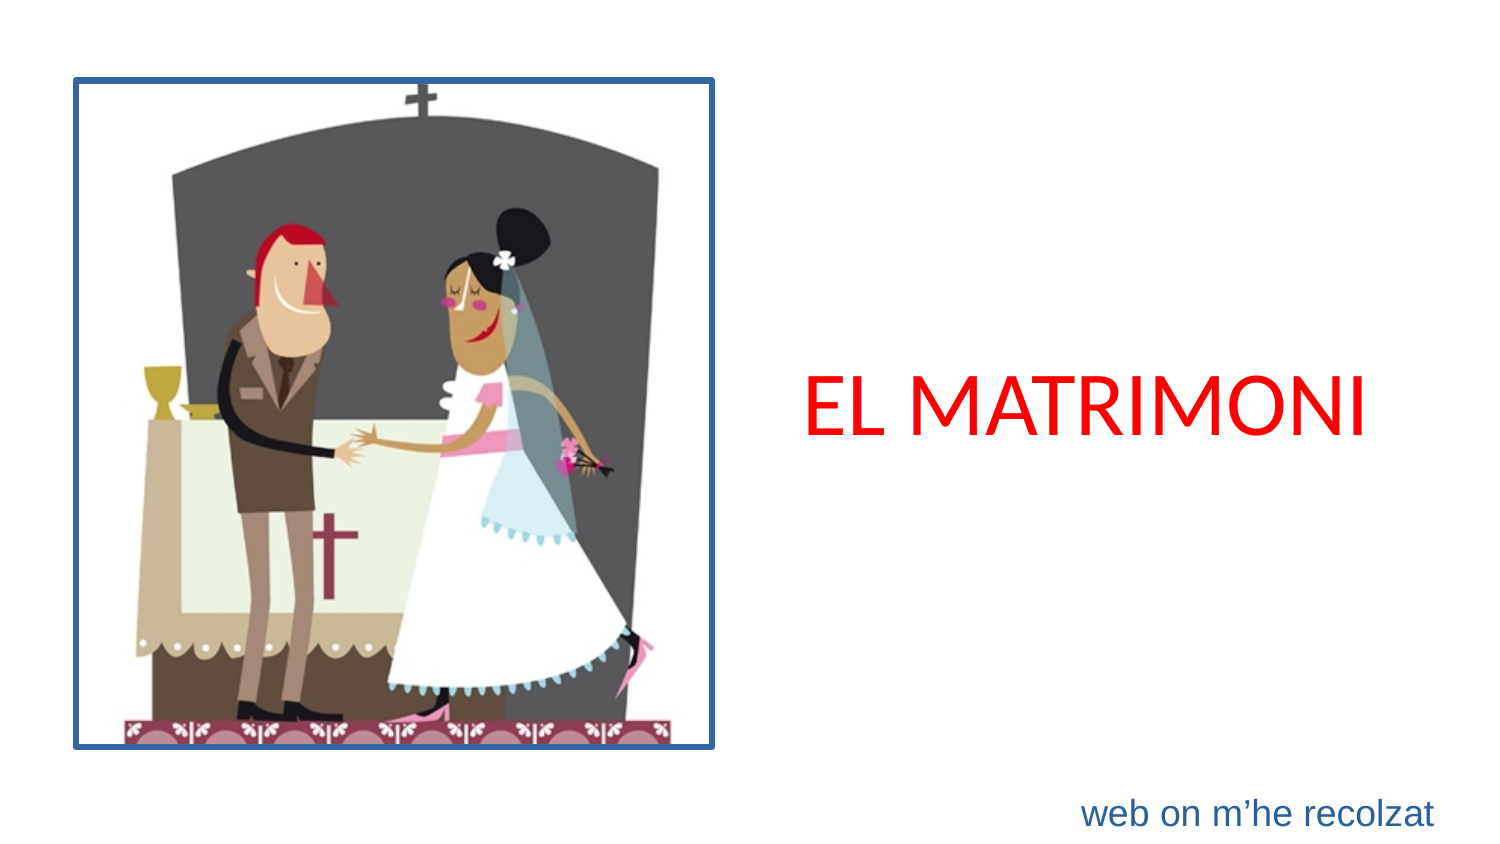

# EL MATRIMONI
web on m’he recolzat